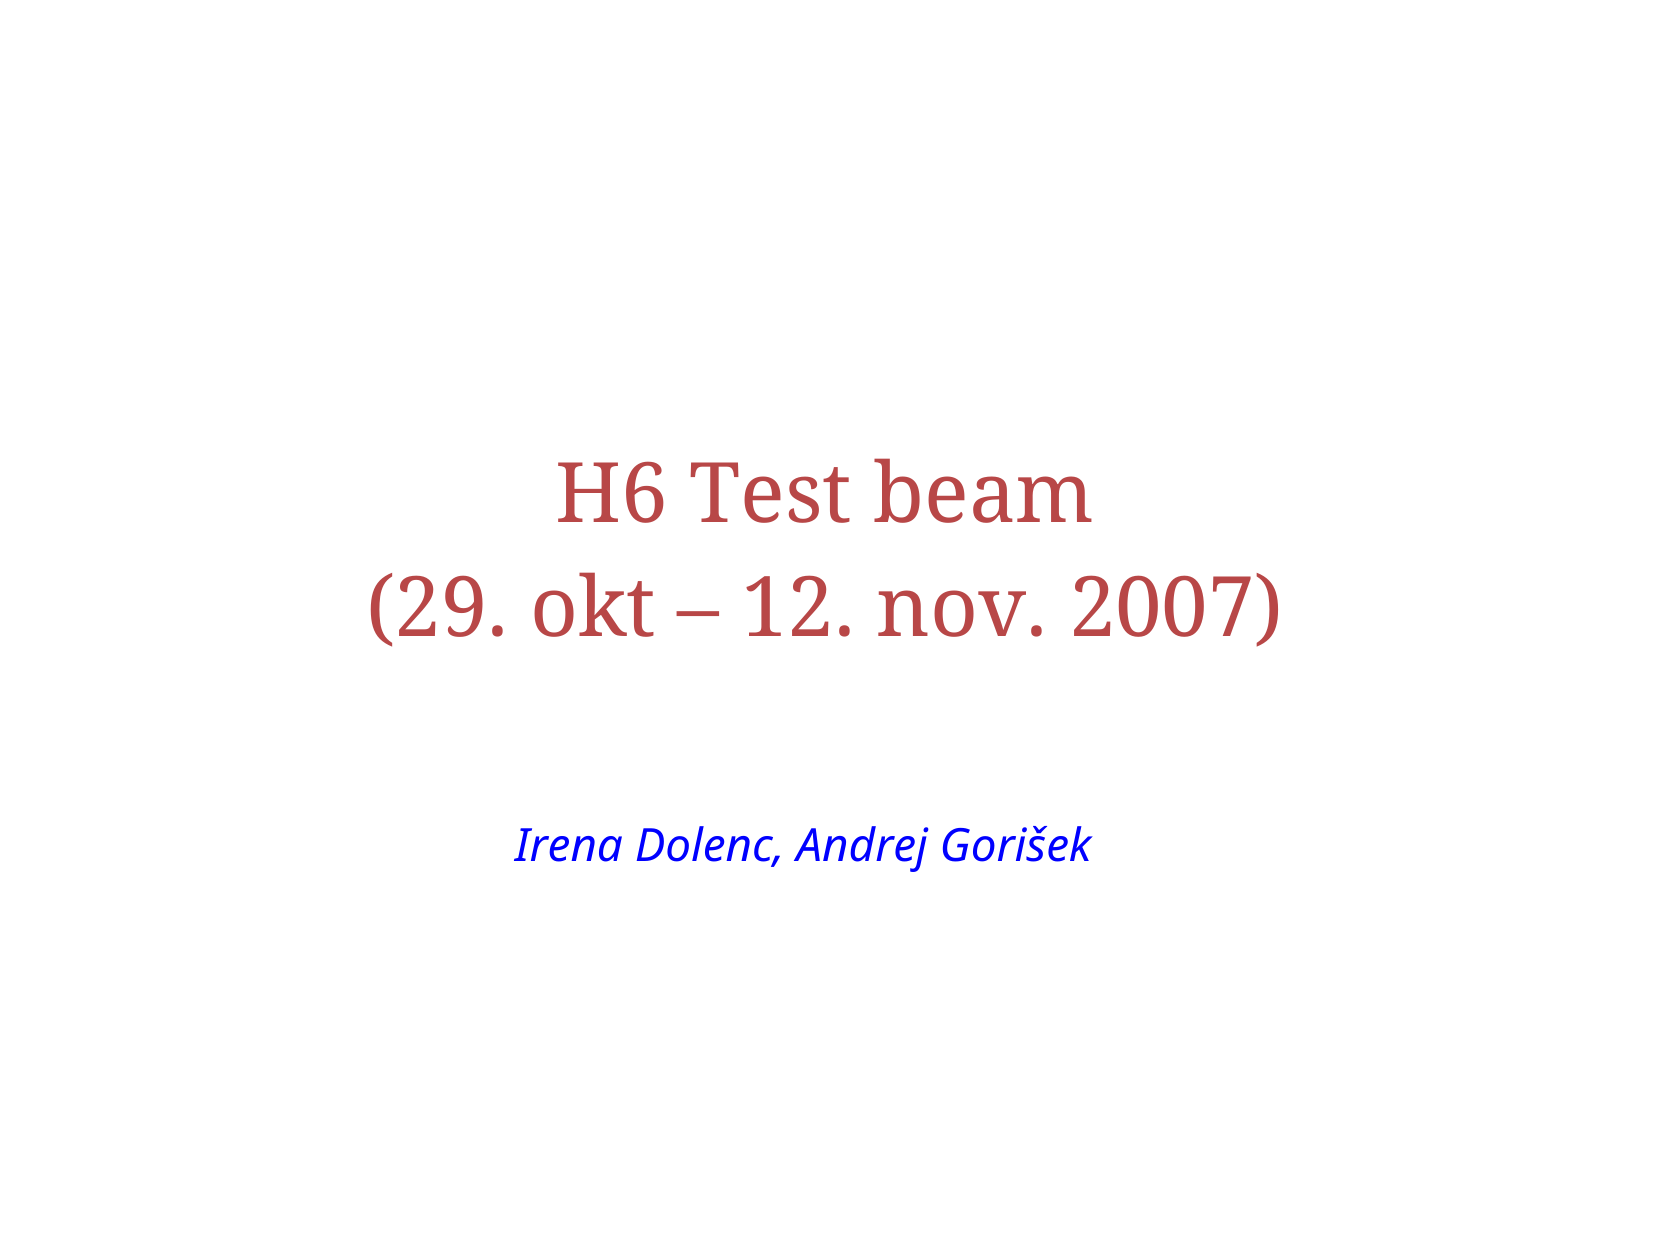

H6 Test beam
(29. okt – 12. nov. 2007)
Irena Dolenc, Andrej Gorišek